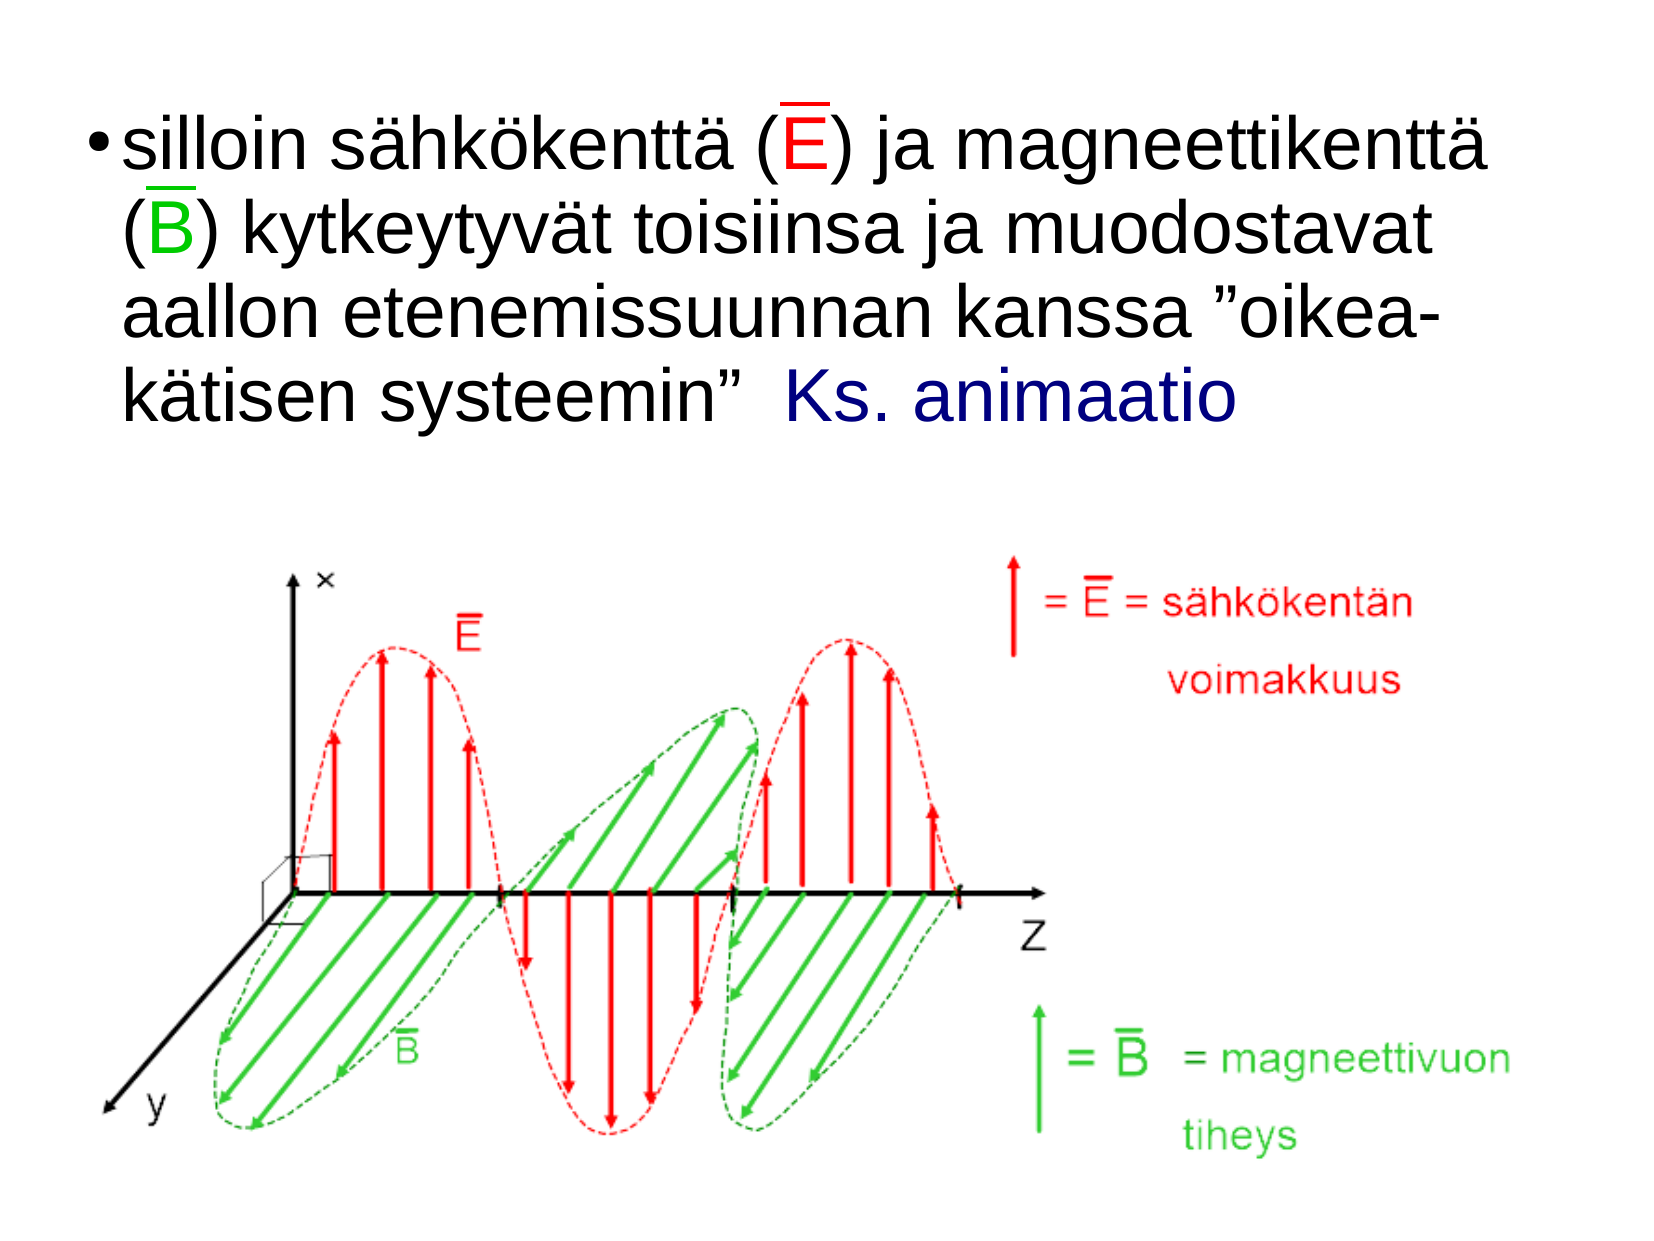

silloin sähkökenttä (E) ja magneettikenttä (B) kytkeytyvät toisiinsa ja muodostavat aallon etenemissuunnan kanssa ”oikea-kätisen systeemin” Ks. animaatio